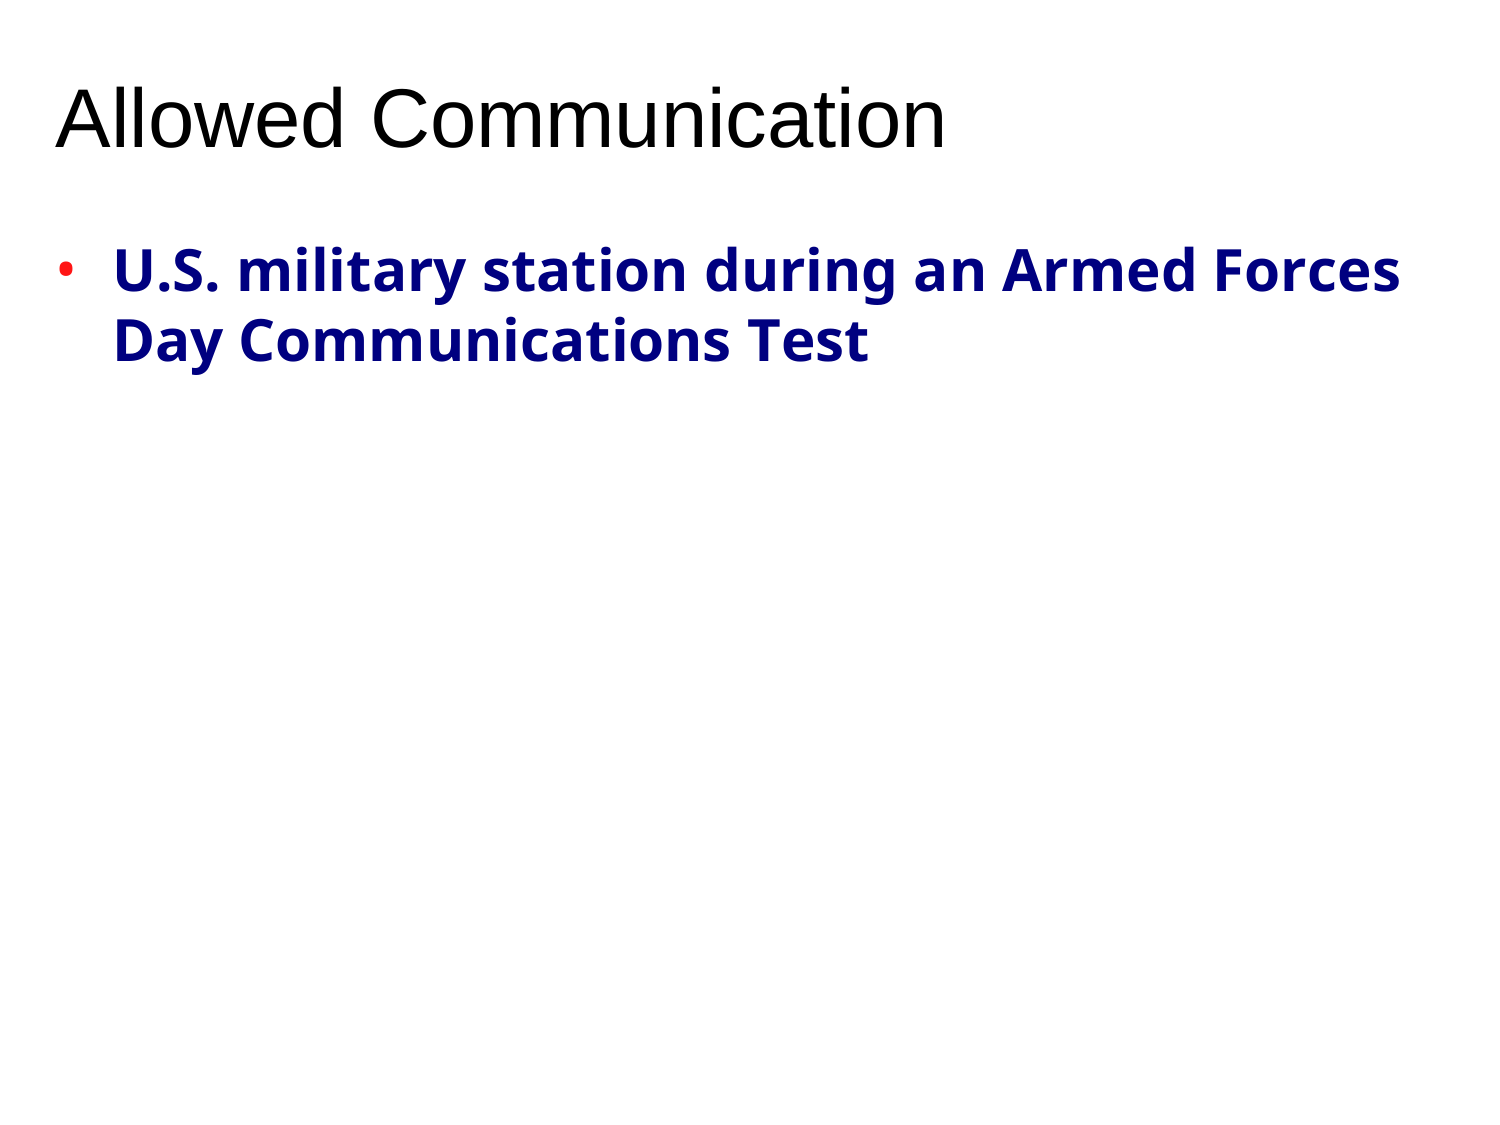

# Allowed Communication
U.S. military station during an Armed Forces Day Communications Test